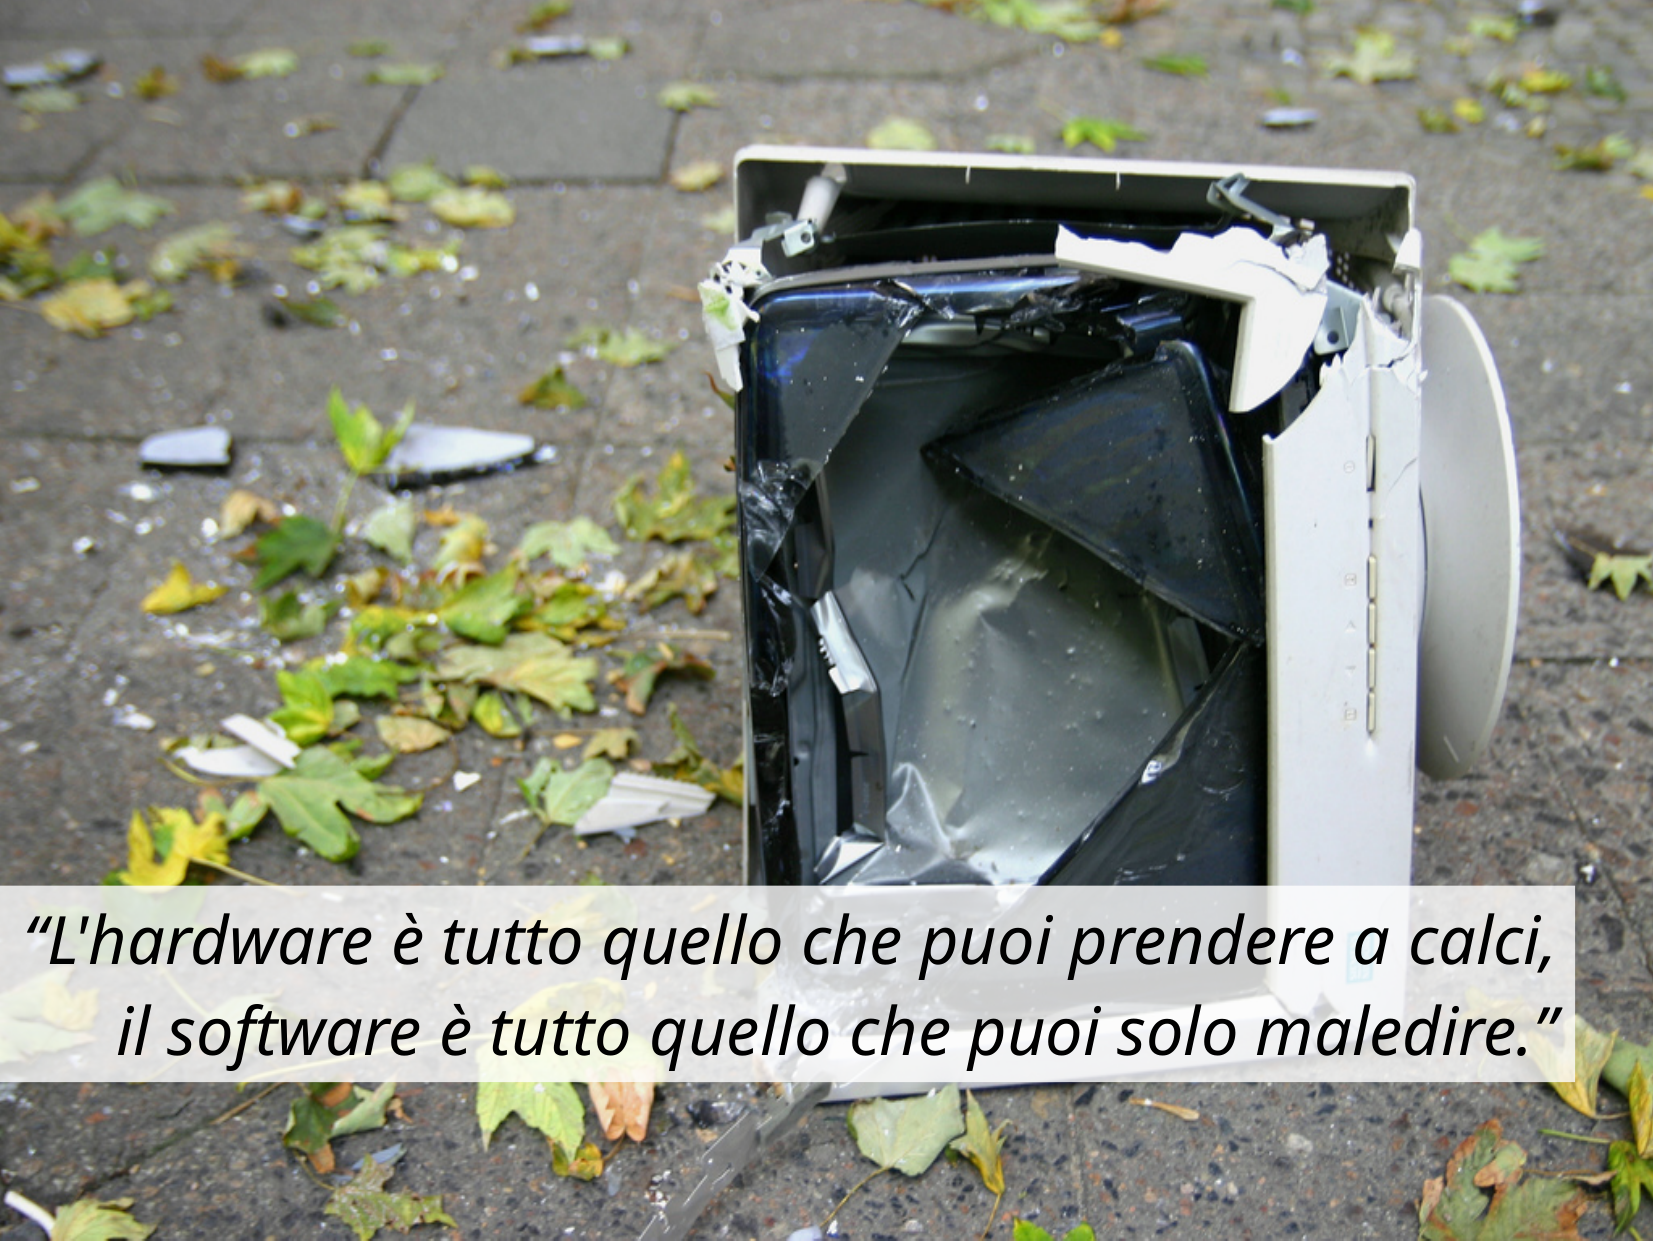

“L'hardware è tutto quello che puoi prendere a calci,
il software è tutto quello che puoi solo maledire.”